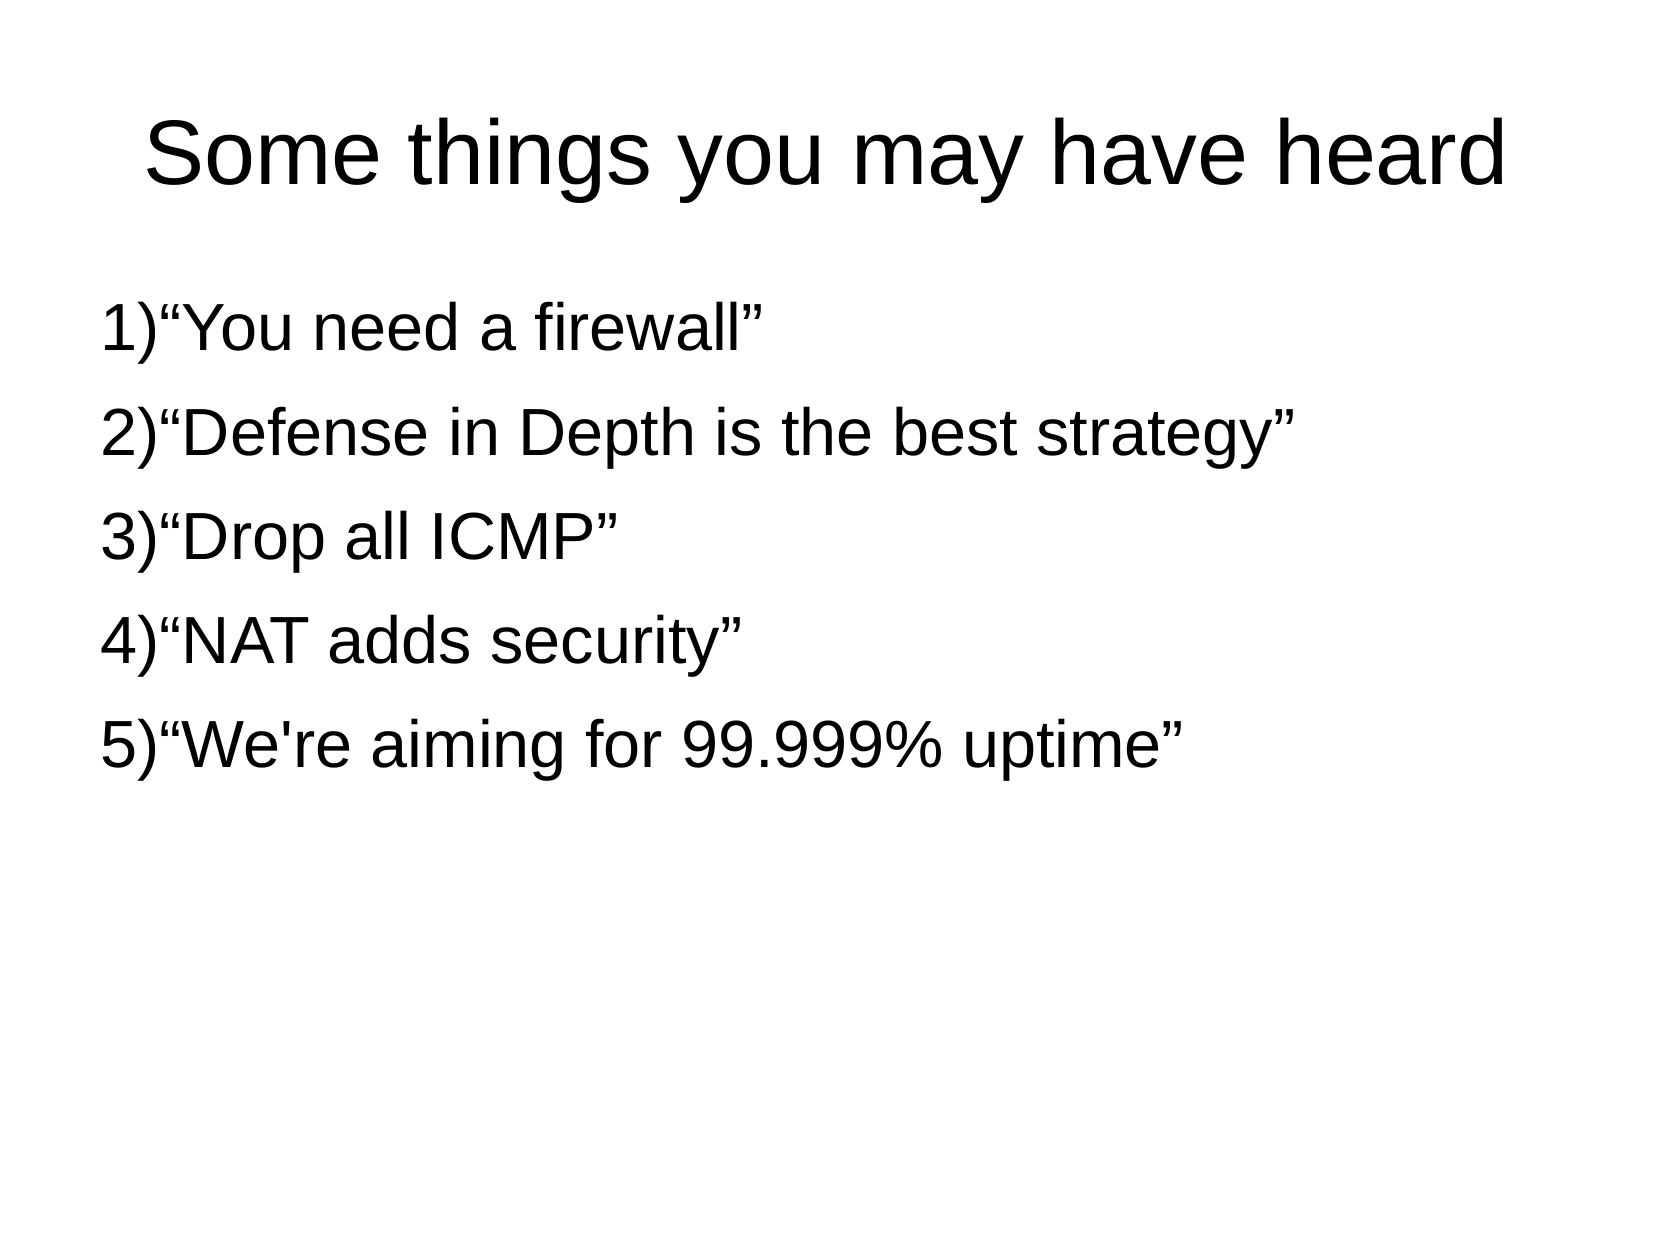

# Some things you may have heard
“You need a firewall”
“Defense in Depth is the best strategy”
“Drop all ICMP”
“NAT adds security”
“We're aiming for 99.999% uptime”